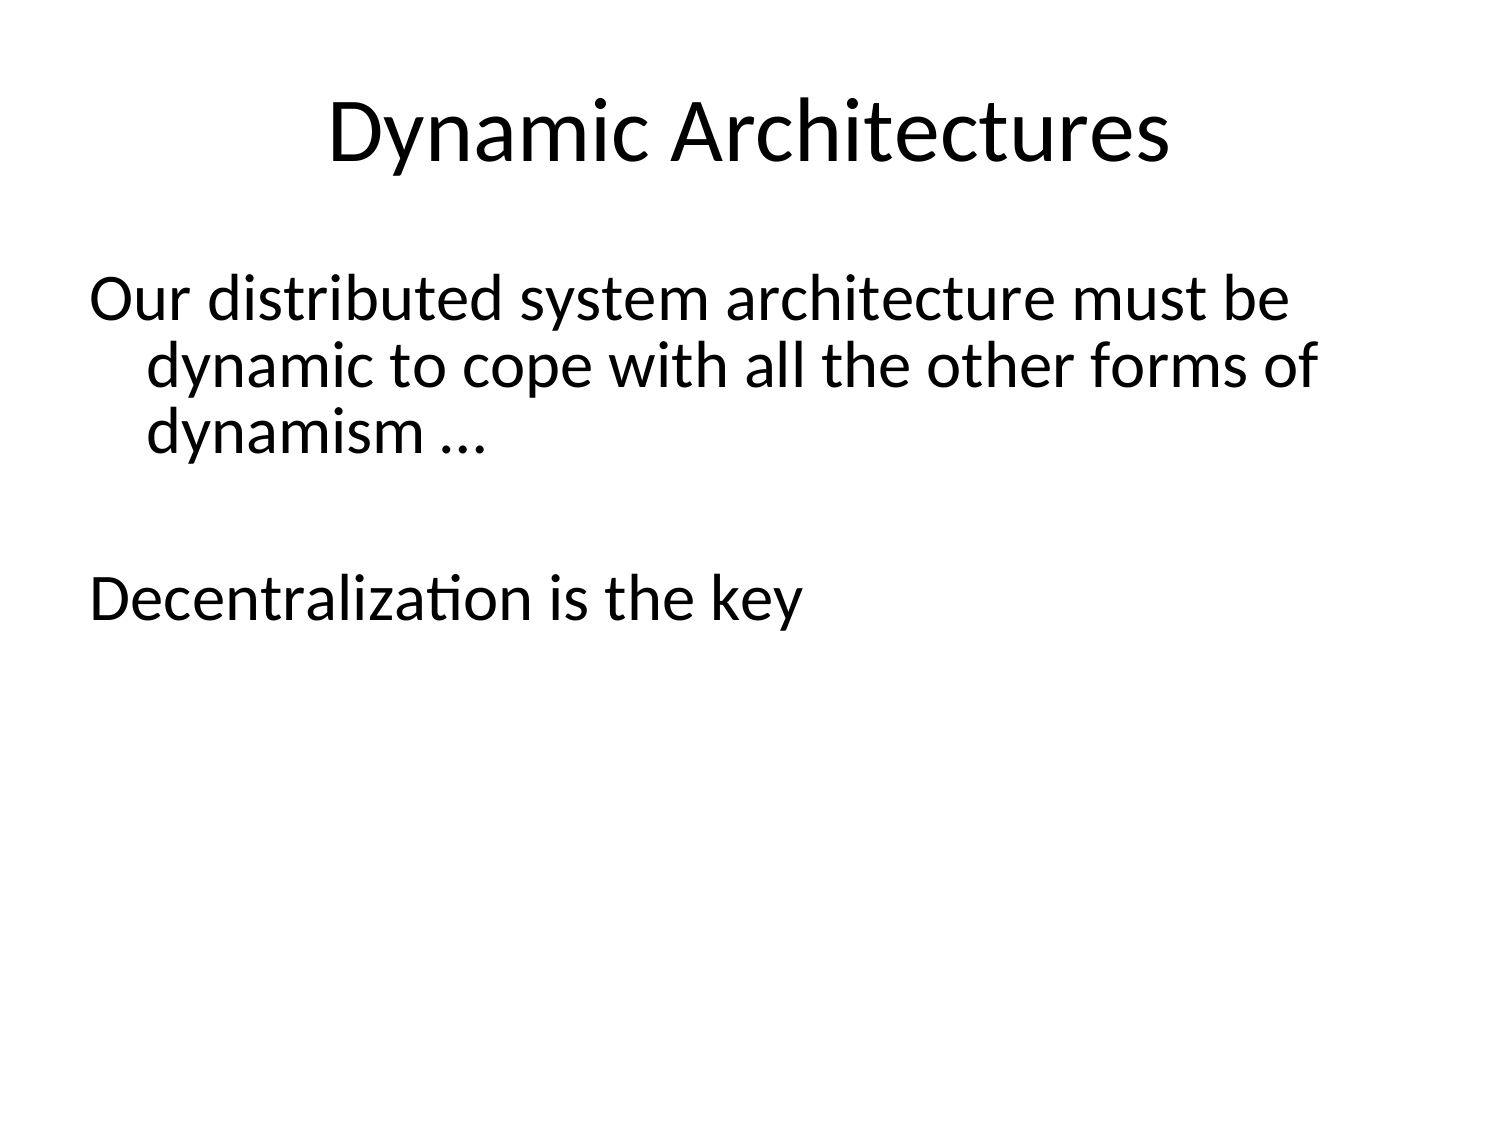

# Dynamic Architectures
Our distributed system architecture must be dynamic to cope with all the other forms of dynamism …
Decentralization is the key